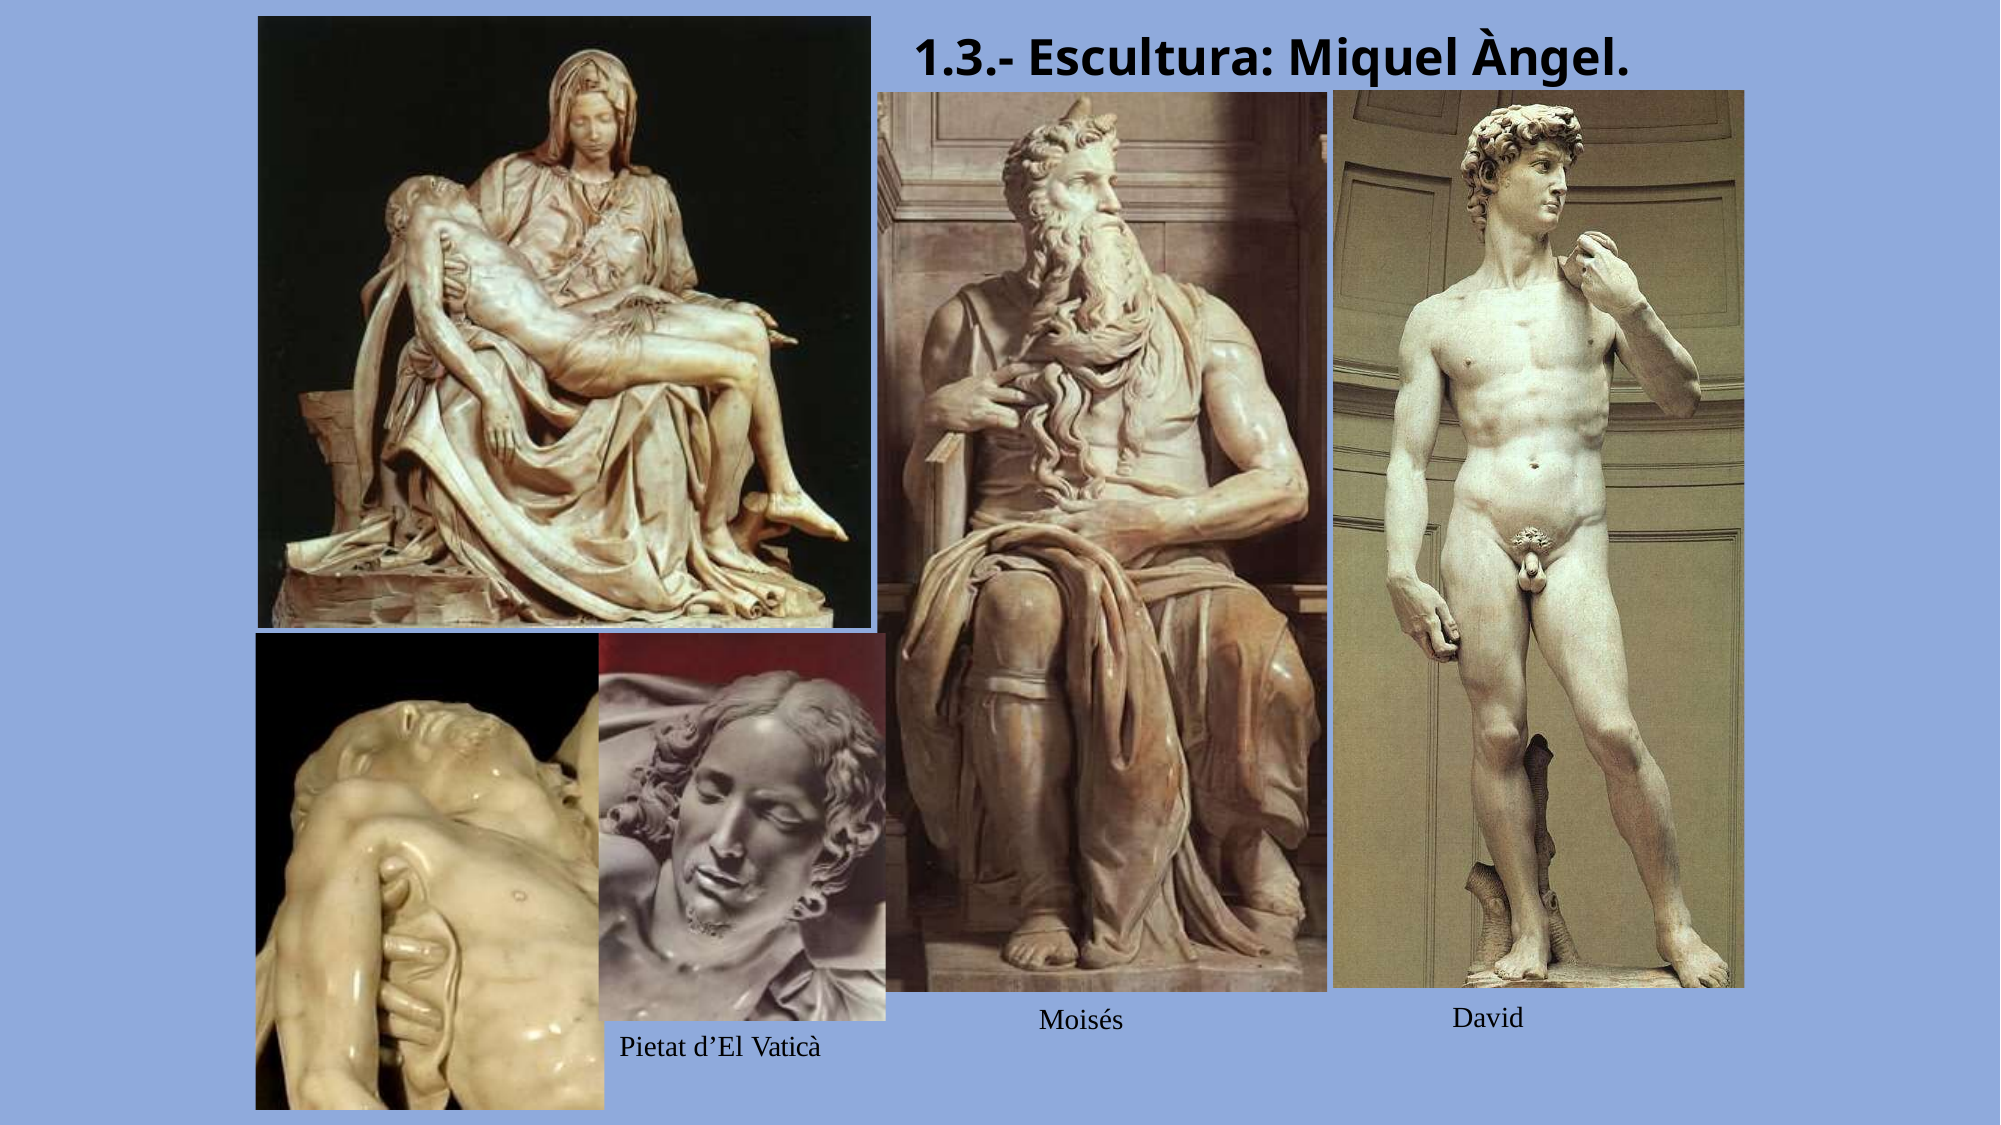

# 1.3.- Escultura: Miquel Àngel.
David
Moisés
Pietat d’El Vaticà